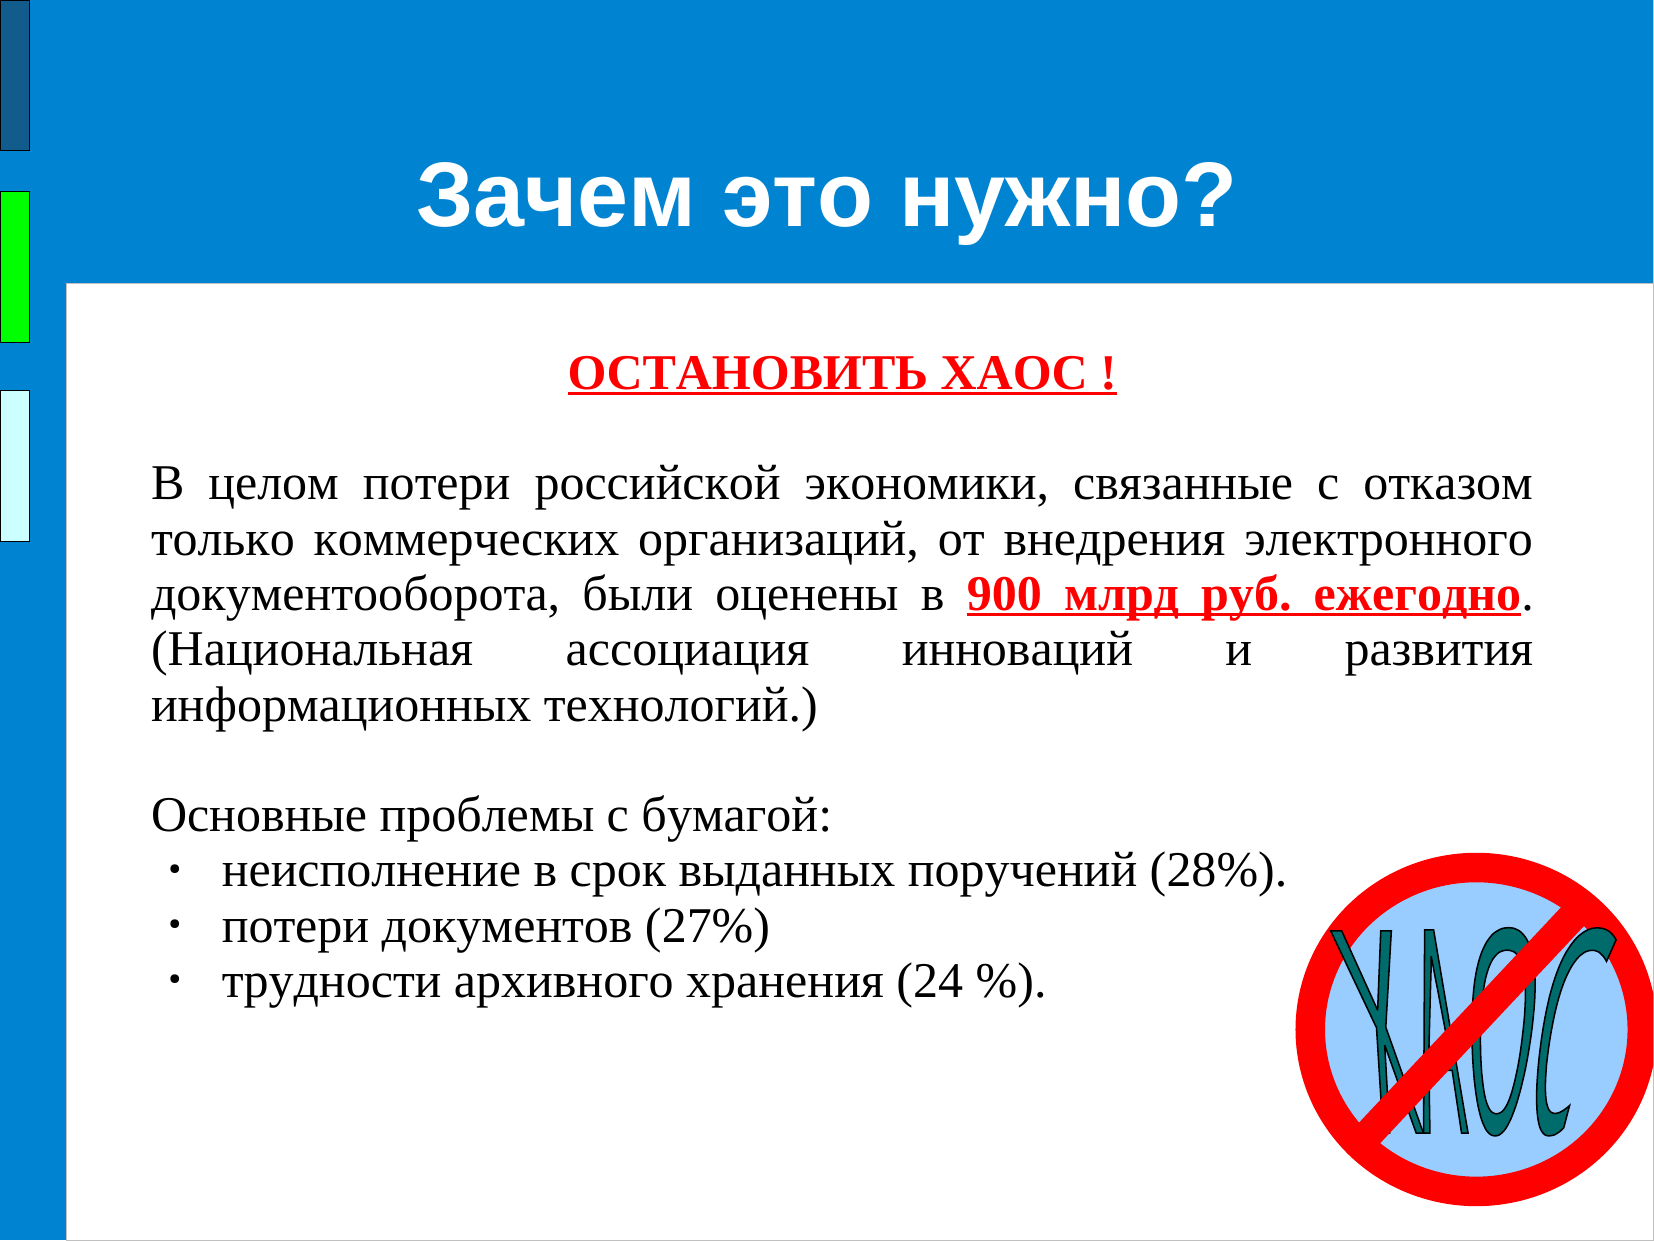

# Зачем это нужно?
ОСТАНОВИТЬ ХАОС !
В целом потери российской экономики, связанные с отказом только коммерческих организаций, от внедрения электронного документооборота, были оценены в 900 млрд руб. ежегодно.(Национальная ассоциация инноваций и развития информационных технологий.)
Основные проблемы с бумагой:
неисполнение в срок выданных поручений (28%).
потери документов (27%)
трудности архивного хранения (24 %).
ХАОС
ООО "Альфа-Интегрум", 2013г.